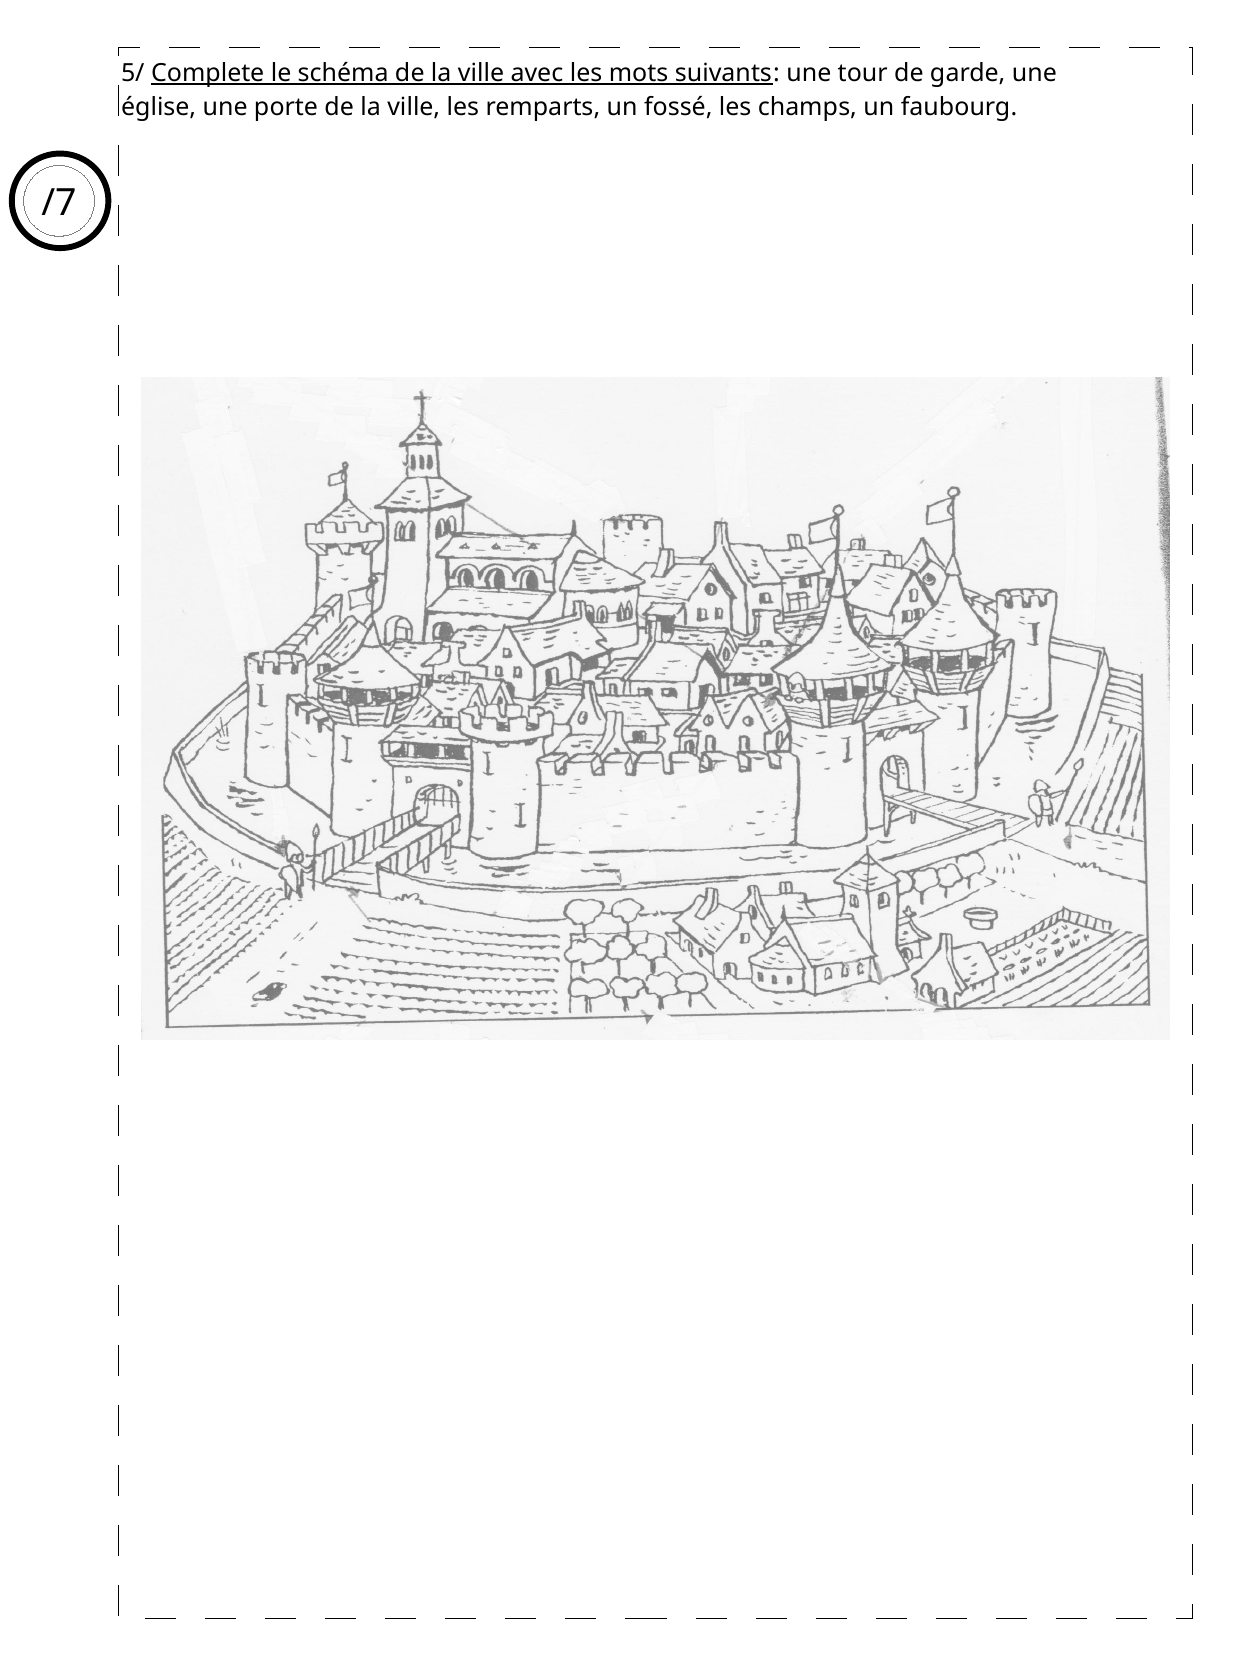

5/ Complete le schéma de la ville avec les mots suivants: une tour de garde, une église, une porte de la ville, les remparts, un fossé, les champs, un faubourg.
/7